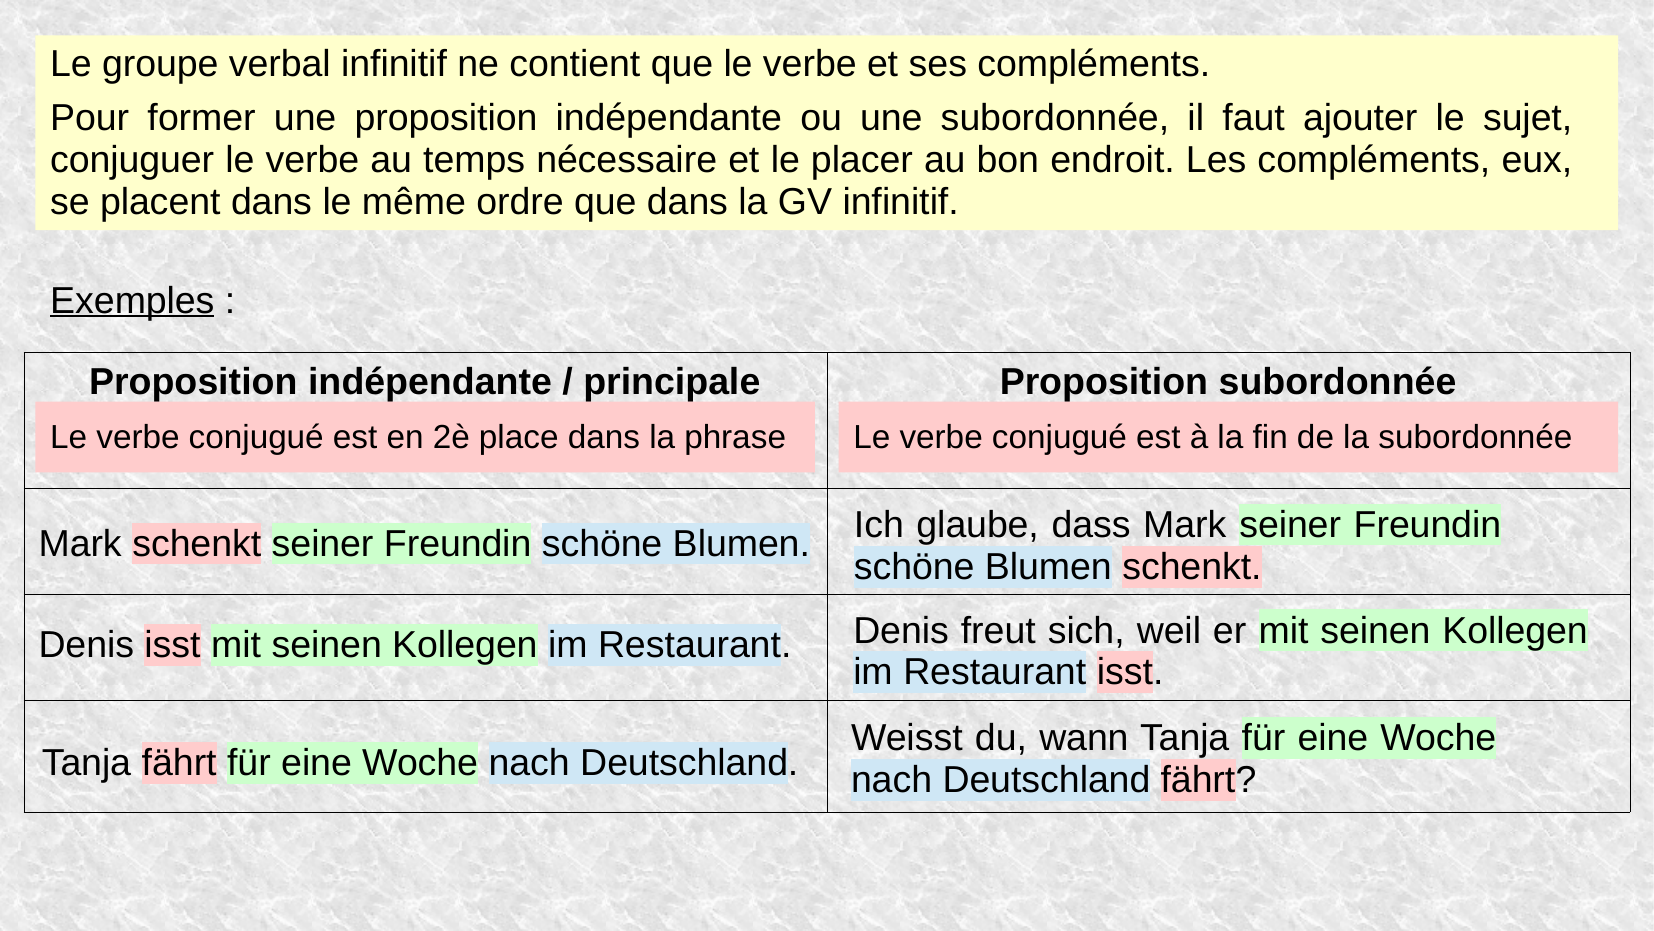

Le groupe verbal infinitif ne contient que le verbe et ses compléments.
Pour former une proposition indépendante ou une subordonnée, il faut ajouter le sujet, conjuguer le verbe au temps nécessaire et le placer au bon endroit. Les compléments, eux, se placent dans le même ordre que dans la GV infinitif.
Exemples :
| Proposition indépendante / principale | Proposition subordonnée |
| --- | --- |
| | |
| | |
| | |
Le verbe conjugué est en 2è place dans la phrase
Le verbe conjugué est à la fin de la subordonnée
Ich glaube, dass Mark seiner Freundin schöne Blumen schenkt.
Mark schenkt seiner Freundin schöne Blumen.
Denis freut sich, weil er mit seinen Kollegen im Restaurant isst.
Denis isst mit seinen Kollegen im Restaurant.
Weisst du, wann Tanja für eine Woche nach Deutschland fährt?
Tanja fährt für eine Woche nach Deutschland.